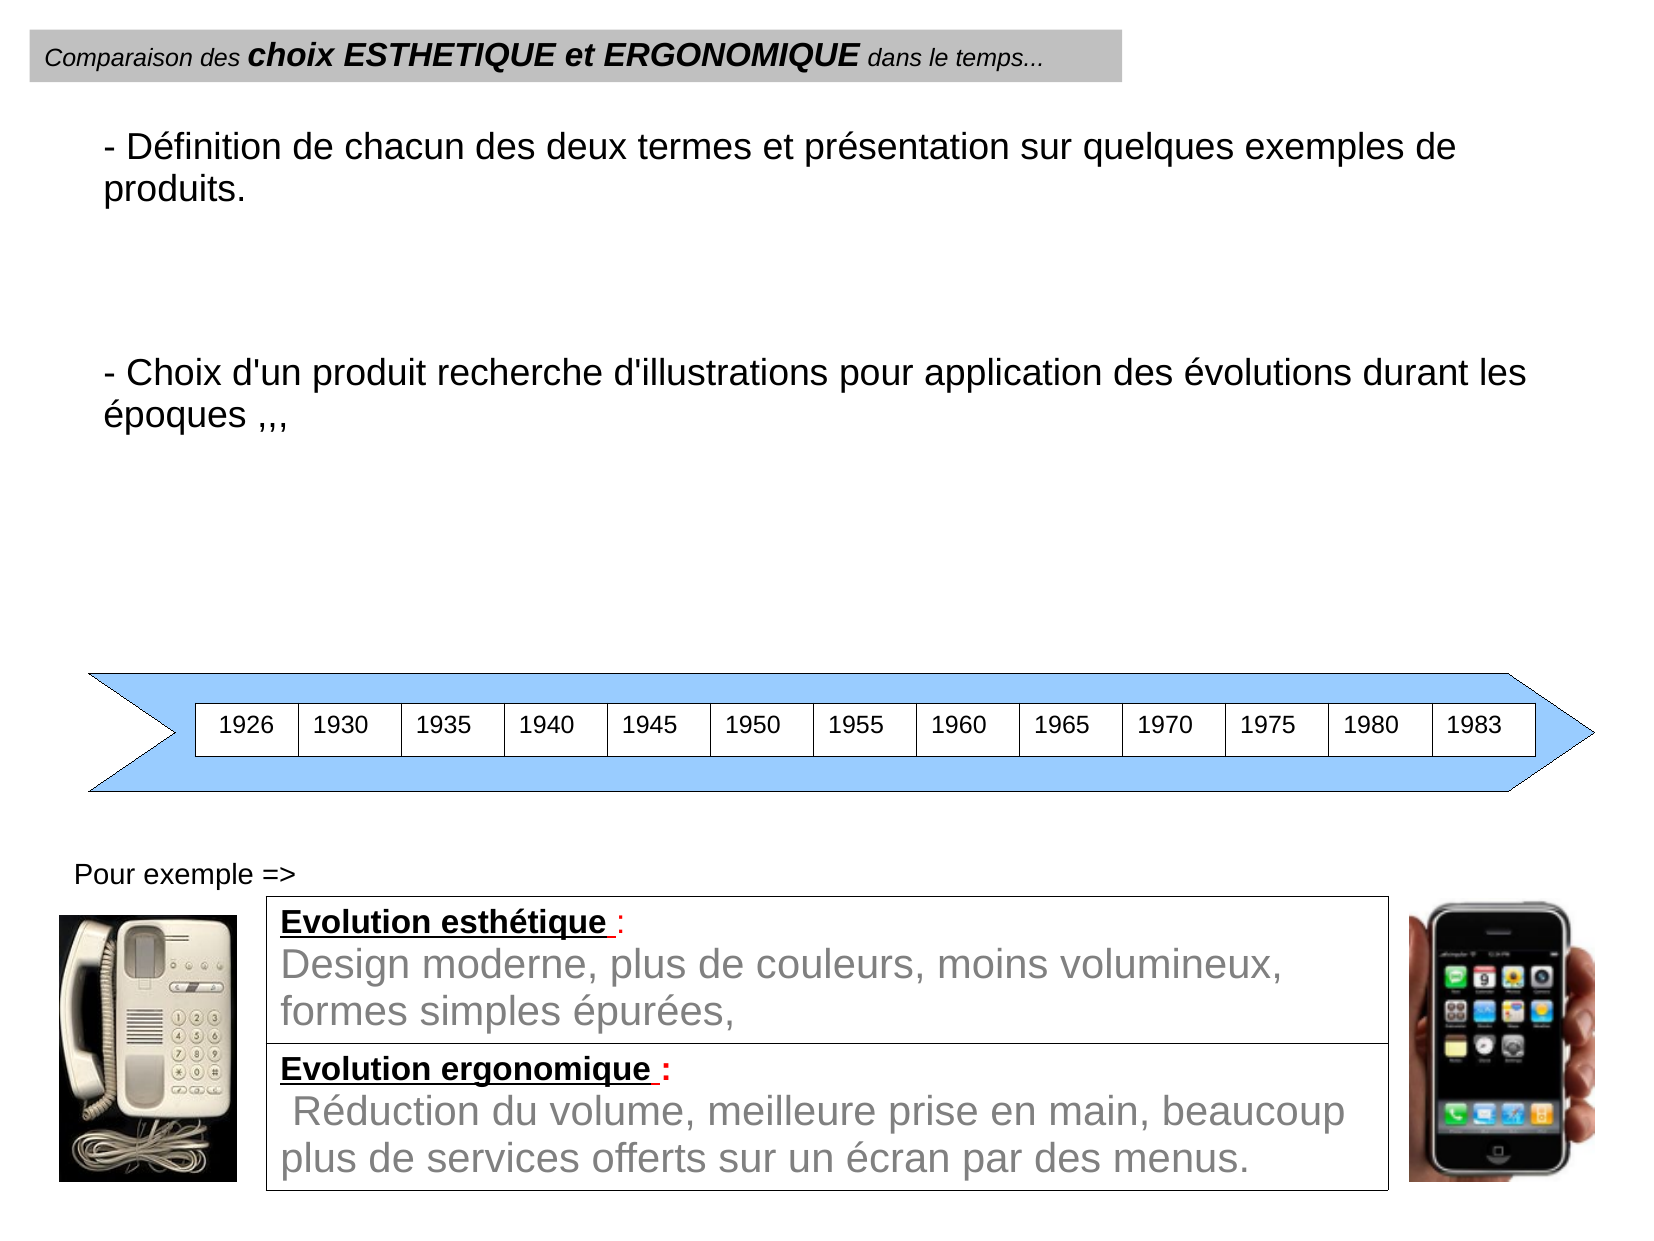

Comparaison des choix ESTHETIQUE et ERGONOMIQUE dans le temps...
- Définition de chacun des deux termes et présentation sur quelques exemples de produits.
- Choix d'un produit recherche d'illustrations pour application des évolutions durant les époques ,,,
| 1926 | 1930 | 1935 | 1940 | 1945 | 1950 | 1955 | 1960 | 1965 | 1970 | 1975 | 1980 | 1983 |
| --- | --- | --- | --- | --- | --- | --- | --- | --- | --- | --- | --- | --- |
Pour exemple =>
| Evolution esthétique : Design moderne, plus de couleurs, moins volumineux, formes simples épurées, |
| --- |
| Evolution ergonomique : Réduction du volume, meilleure prise en main, beaucoup plus de services offerts sur un écran par des menus. |